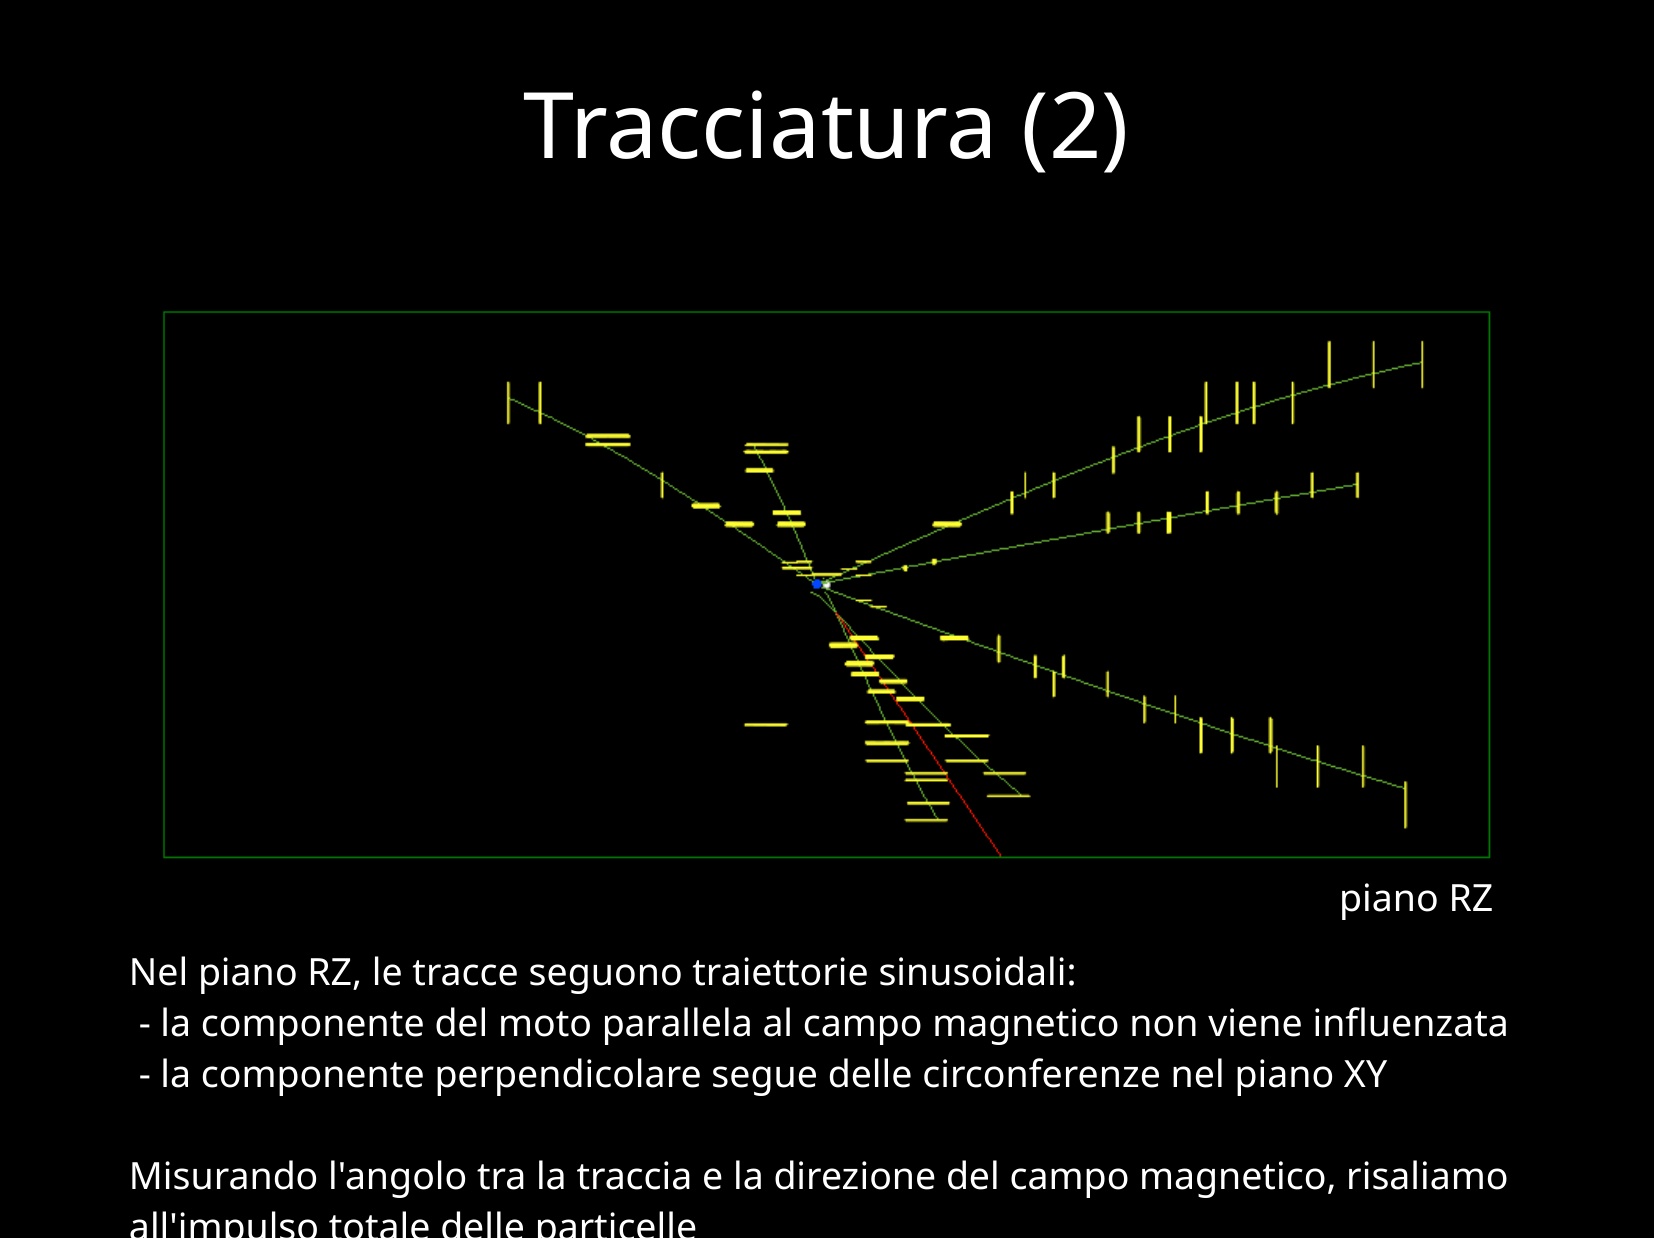

# Tracciatura (2)
piano RZ
Nel piano RZ, le tracce seguono traiettorie sinusoidali:
 - la componente del moto parallela al campo magnetico non viene influenzata
 - la componente perpendicolare segue delle circonferenze nel piano XY
Misurando l'angolo tra la traccia e la direzione del campo magnetico, risaliamo all'impulso totale delle particelle